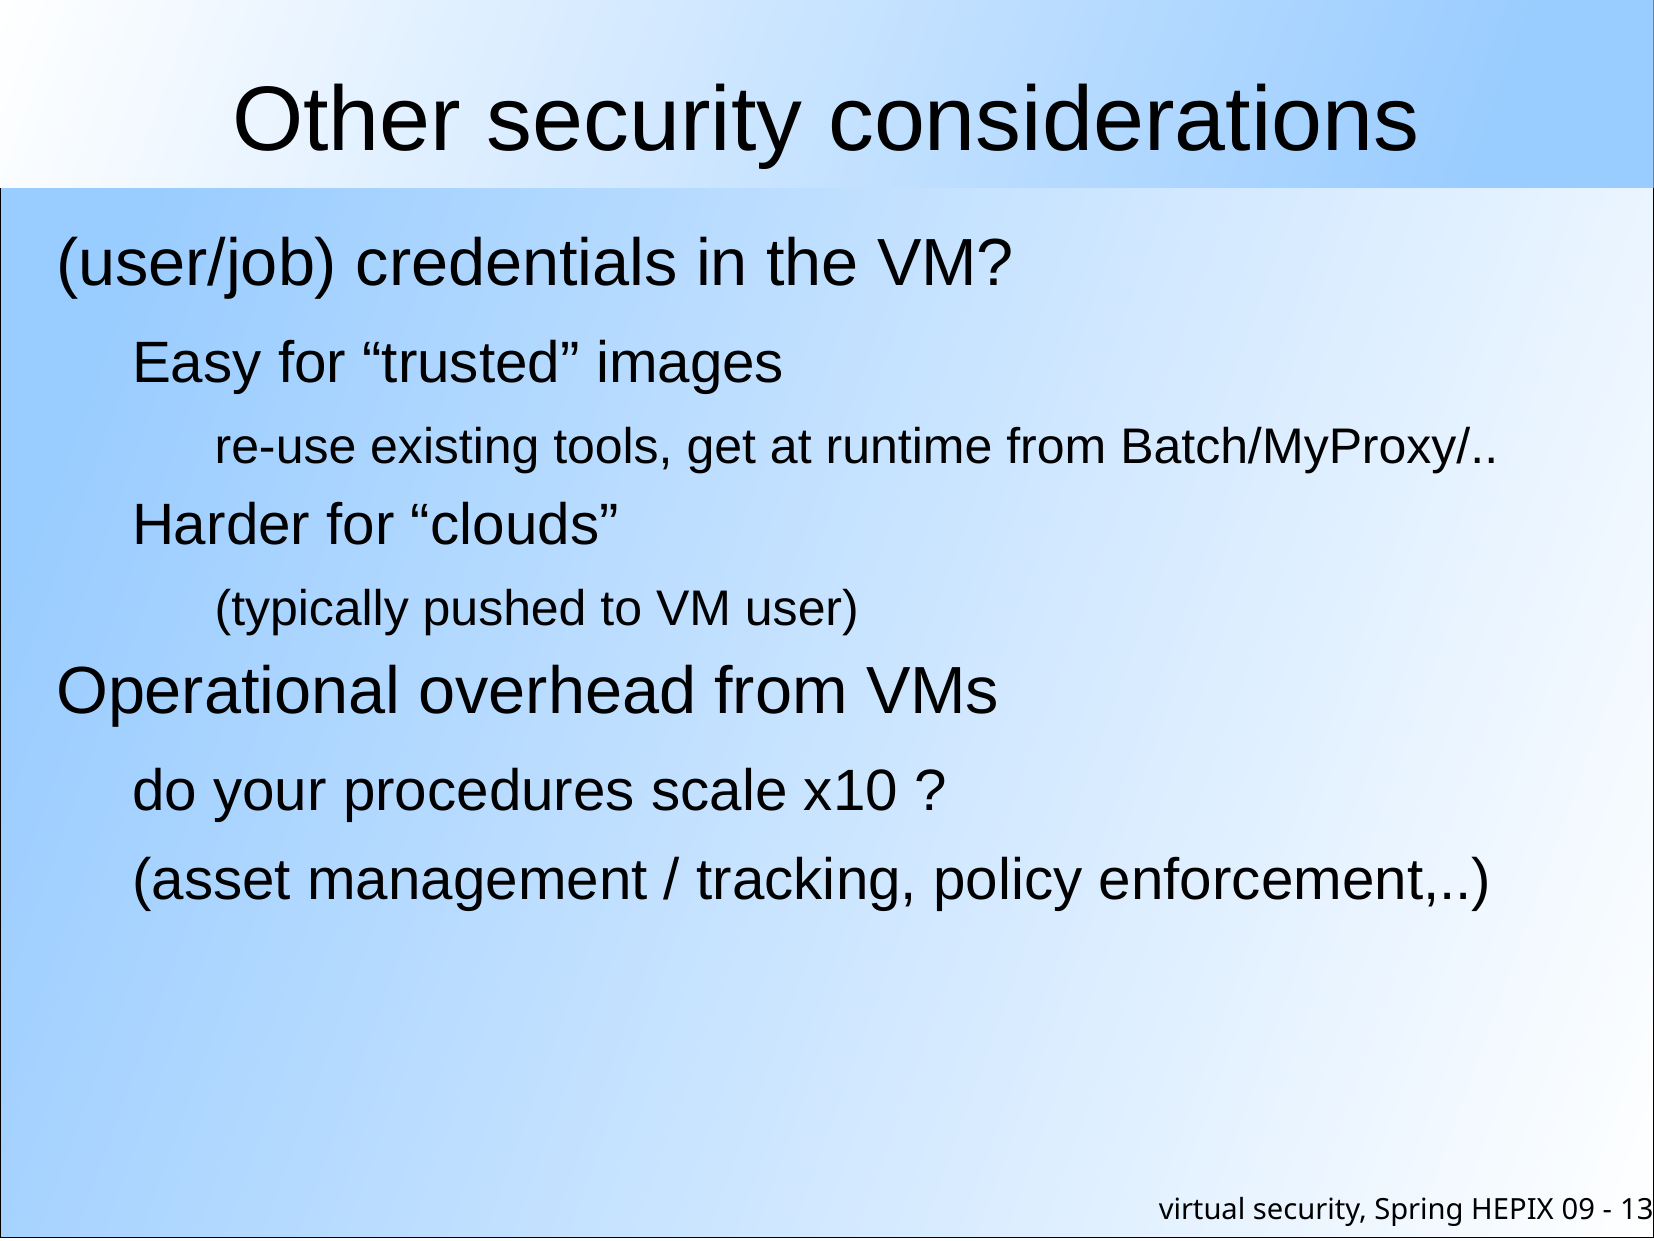

# Other security considerations
 (user/job) credentials in the VM?
Easy for “trusted” images
re-use existing tools, get at runtime from Batch/MyProxy/..
Harder for “clouds”
(typically pushed to VM user)
 Operational overhead from VMs
do your procedures scale x10 ?
(asset management / tracking, policy enforcement,..)
13